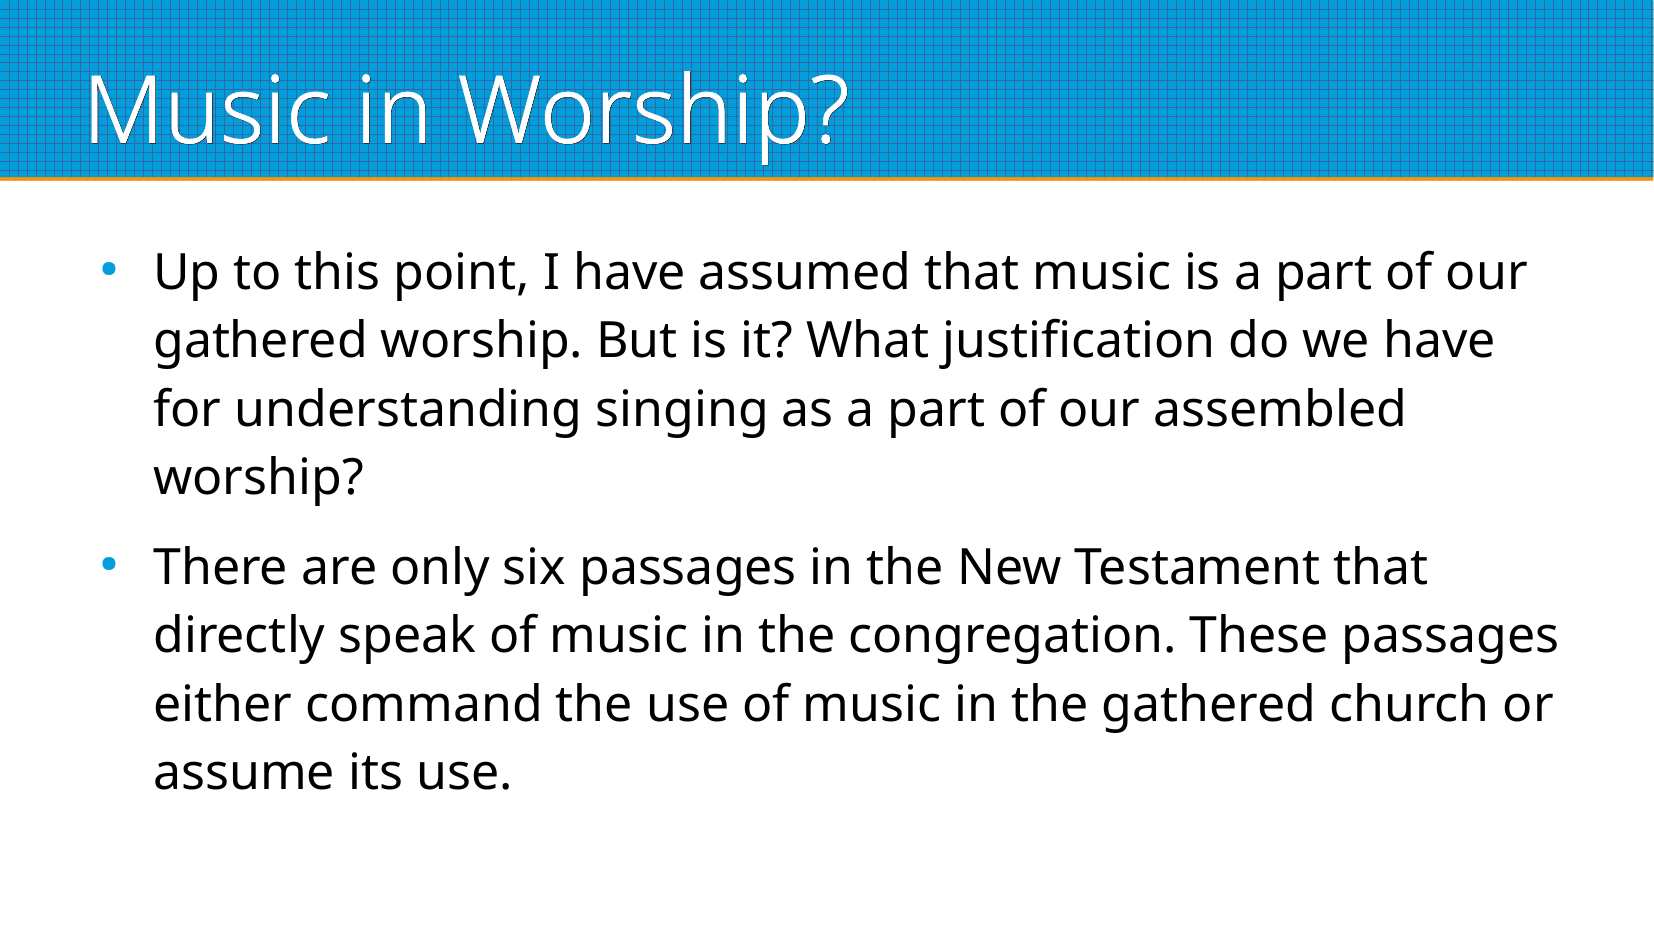

# Music in Worship?
Up to this point, I have assumed that music is a part of our gathered worship. But is it? What justification do we have for understanding singing as a part of our assembled worship?
There are only six passages in the New Testament that directly speak of music in the congregation. These passages either command the use of music in the gathered church or assume its use.